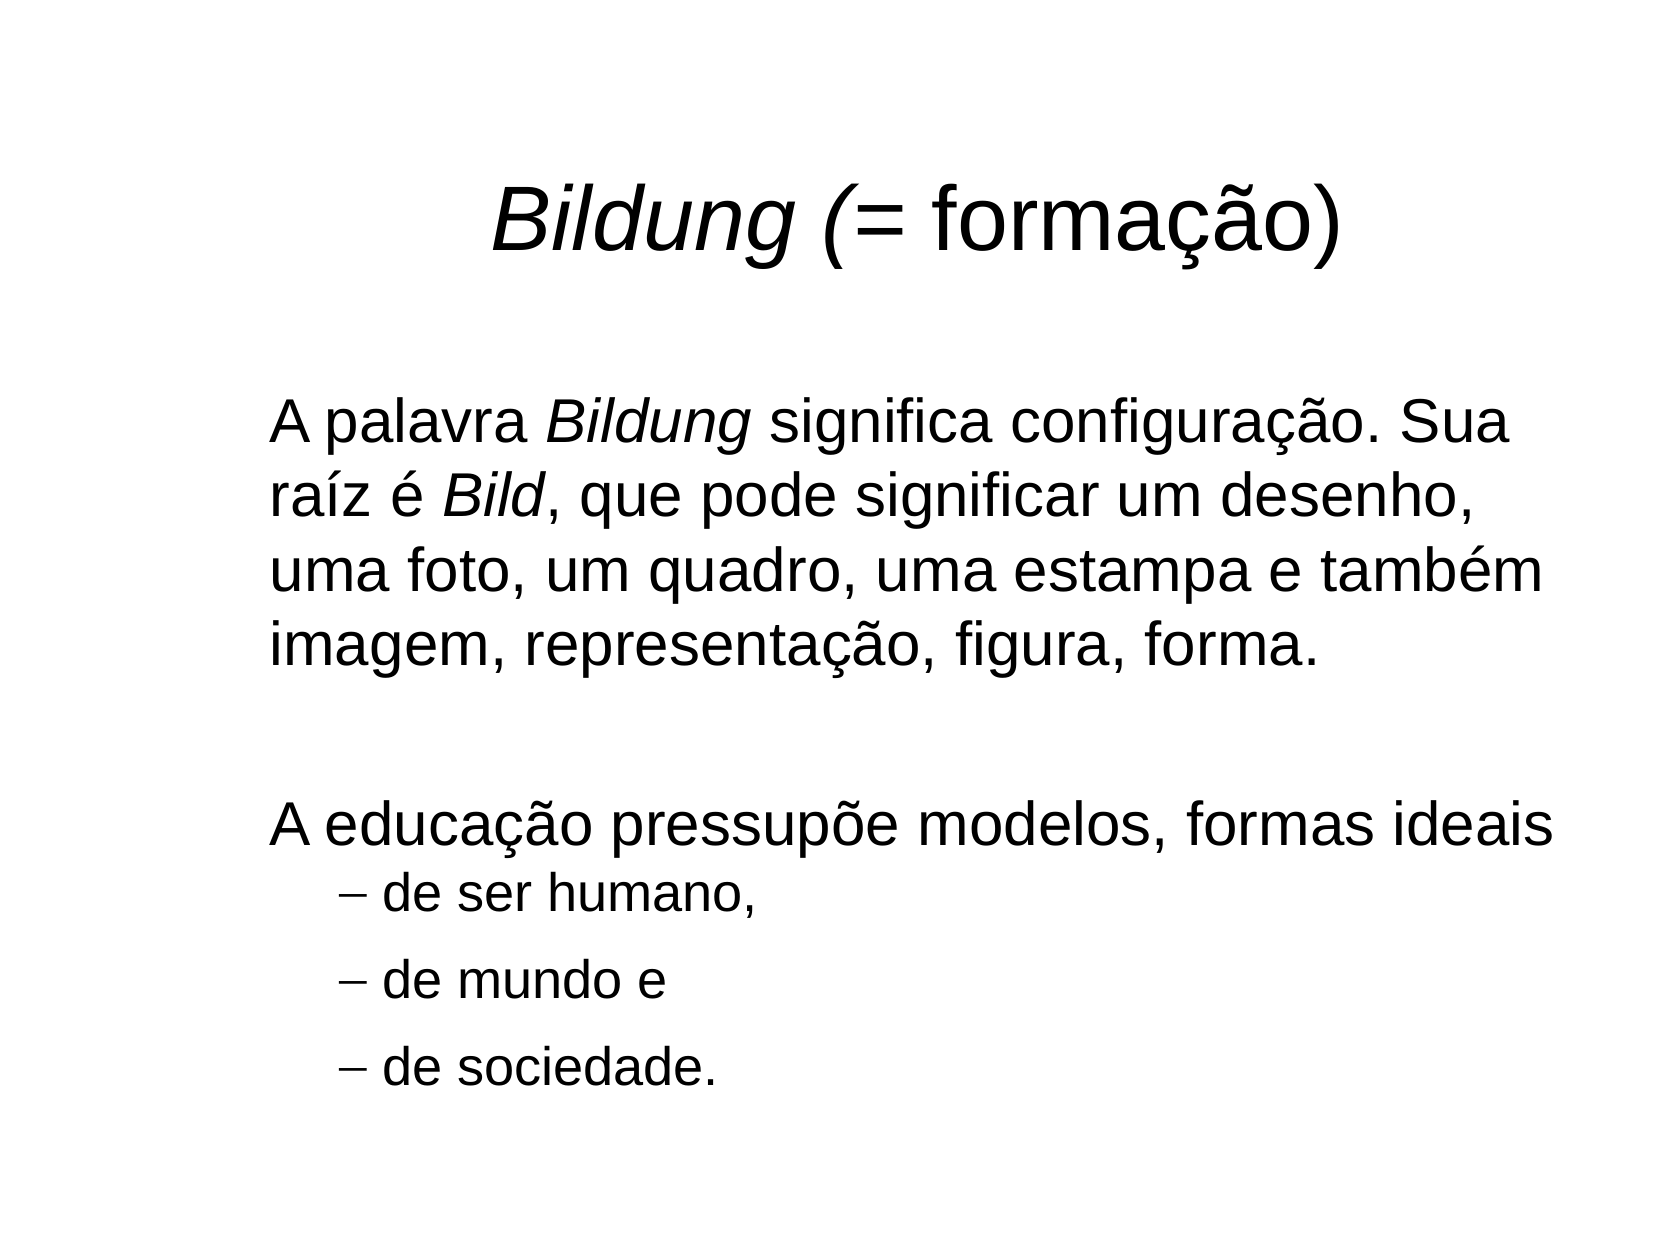

# Bildung (= formação)
	A palavra Bildung significa configuração. Sua raíz é Bild, que pode significar um desenho, uma foto, um quadro, uma estampa e também imagem, representação, figura, forma.
A educação pressupõe modelos, formas ideais
		de ser humano,
		de mundo e
		de sociedade.